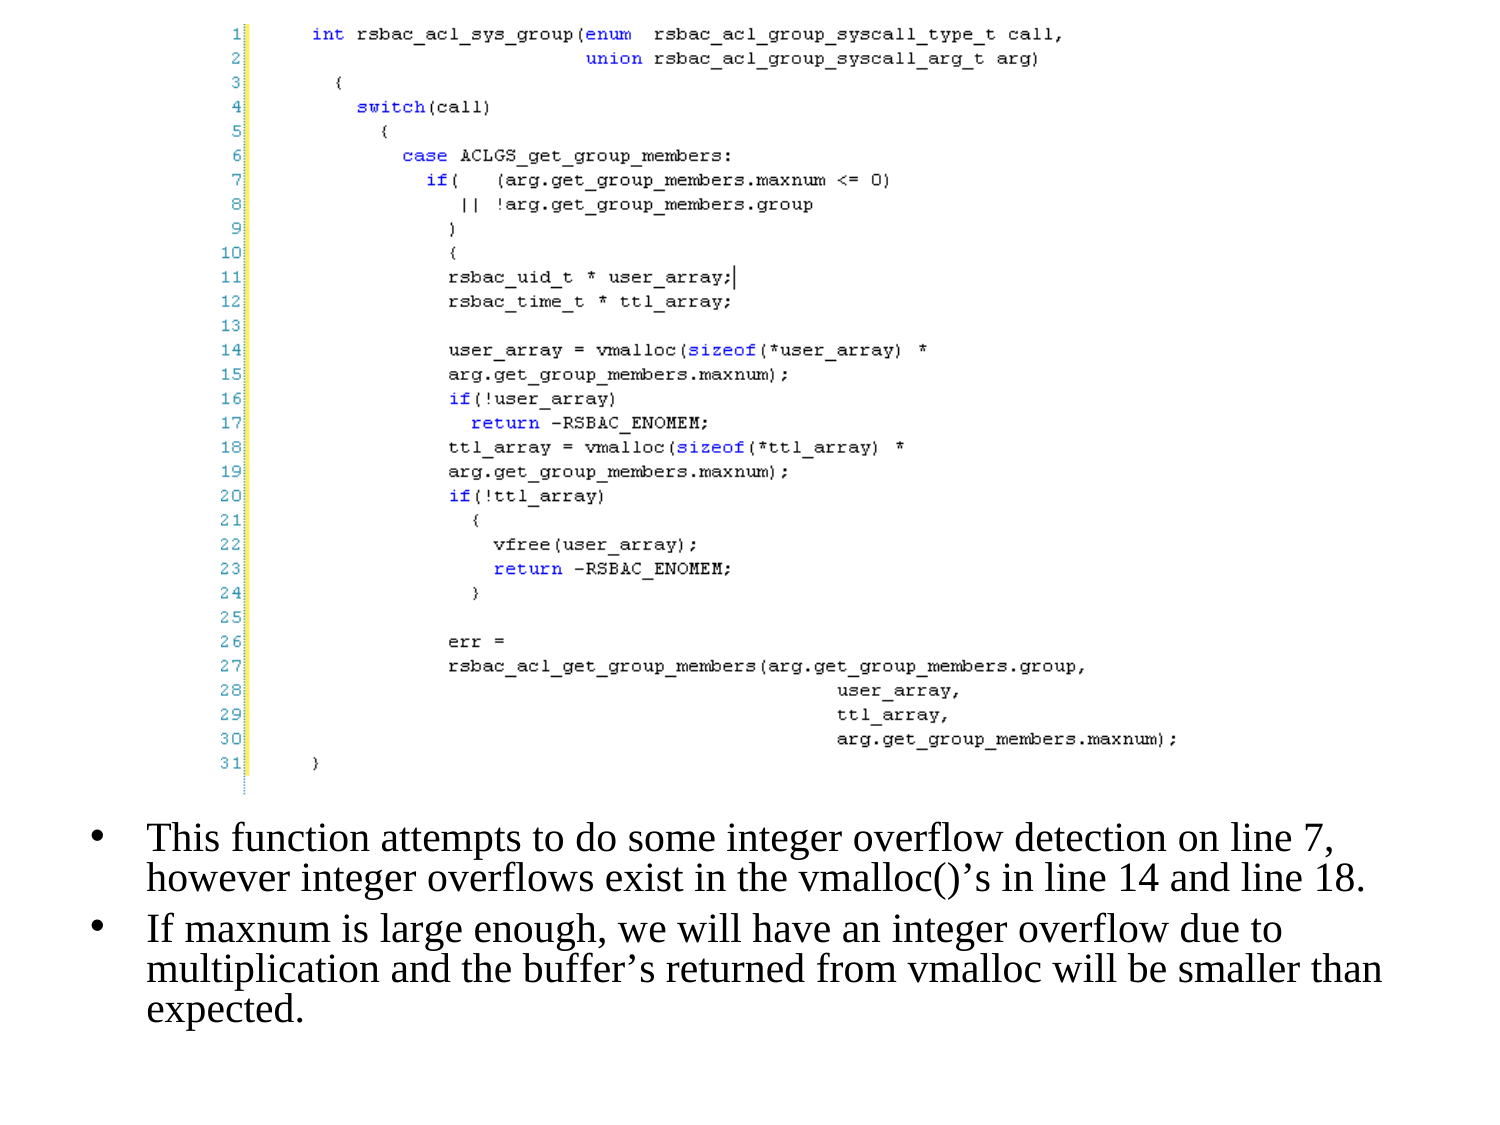

# This function attempts to do some integer overflow detection on line 7, however integer overflows exist in the vmalloc()’s in line 14 and line 18.
If maxnum is large enough, we will have an integer overflow due to multiplication and the buffer’s returned from vmalloc will be smaller than expected.